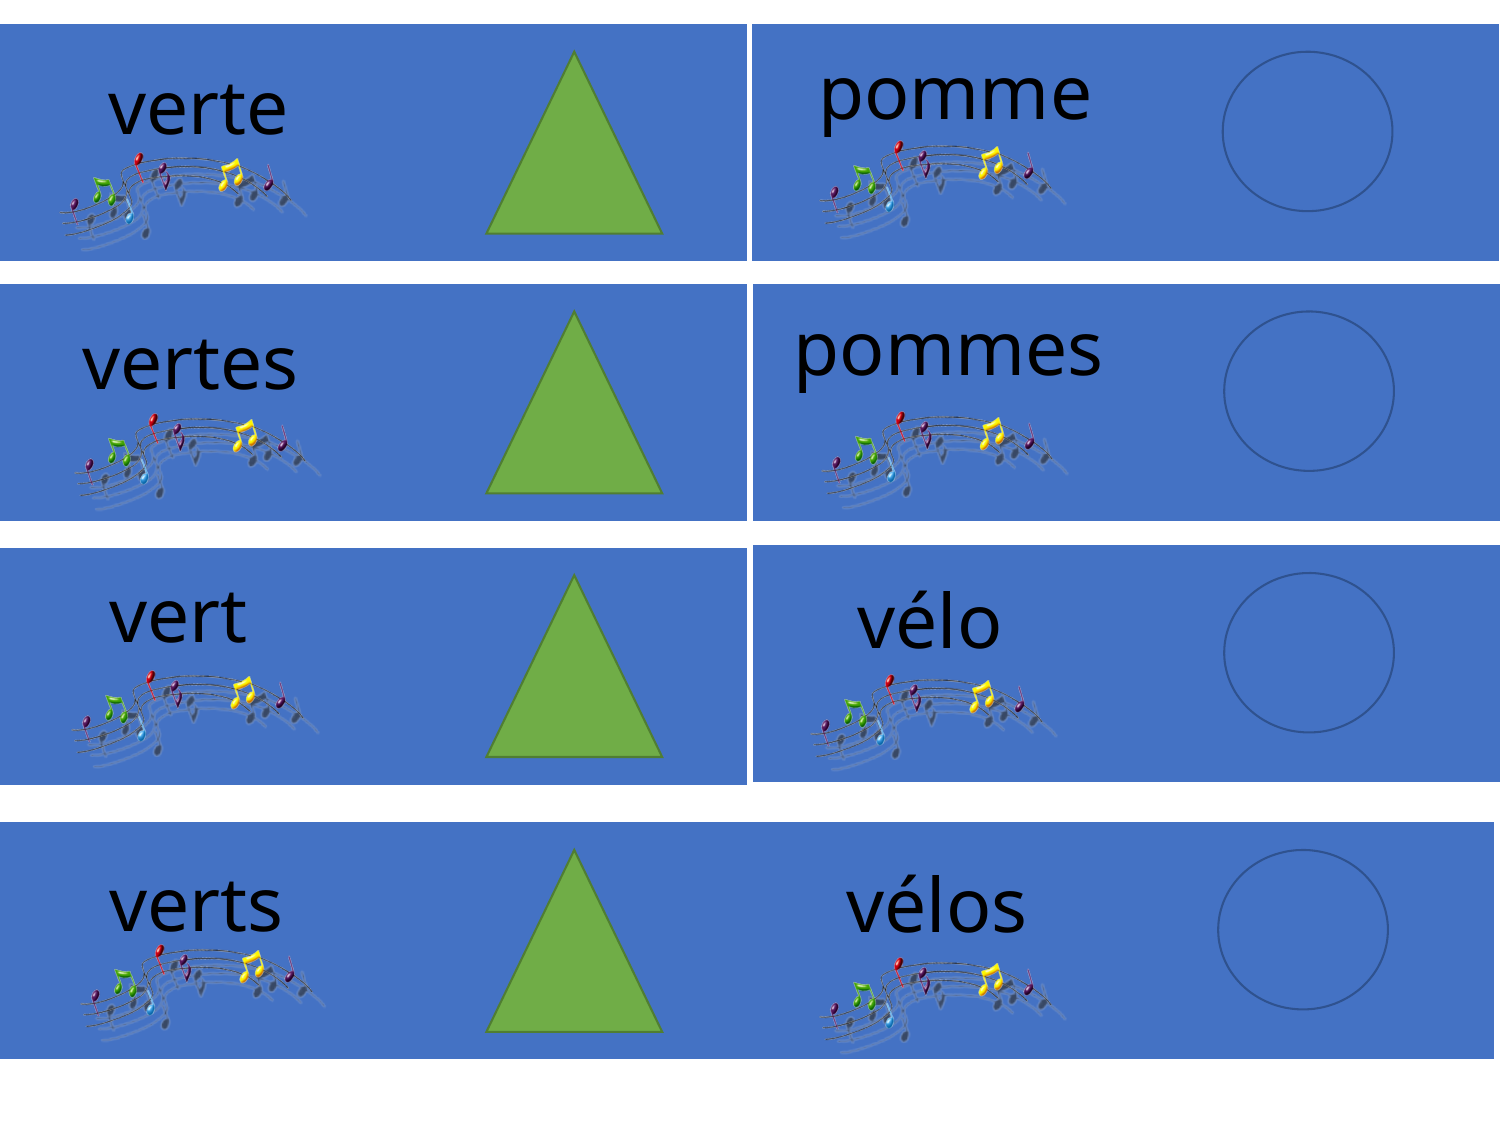

| | |
| --- | --- |
| | |
| --- | --- |
pomme
verte
| | |
| --- | --- |
| | |
| --- | --- |
pommes
vertes
| | |
| --- | --- |
| | |
| --- | --- |
vert
vélo
| | |
| --- | --- |
| | |
| --- | --- |
verts
vélos